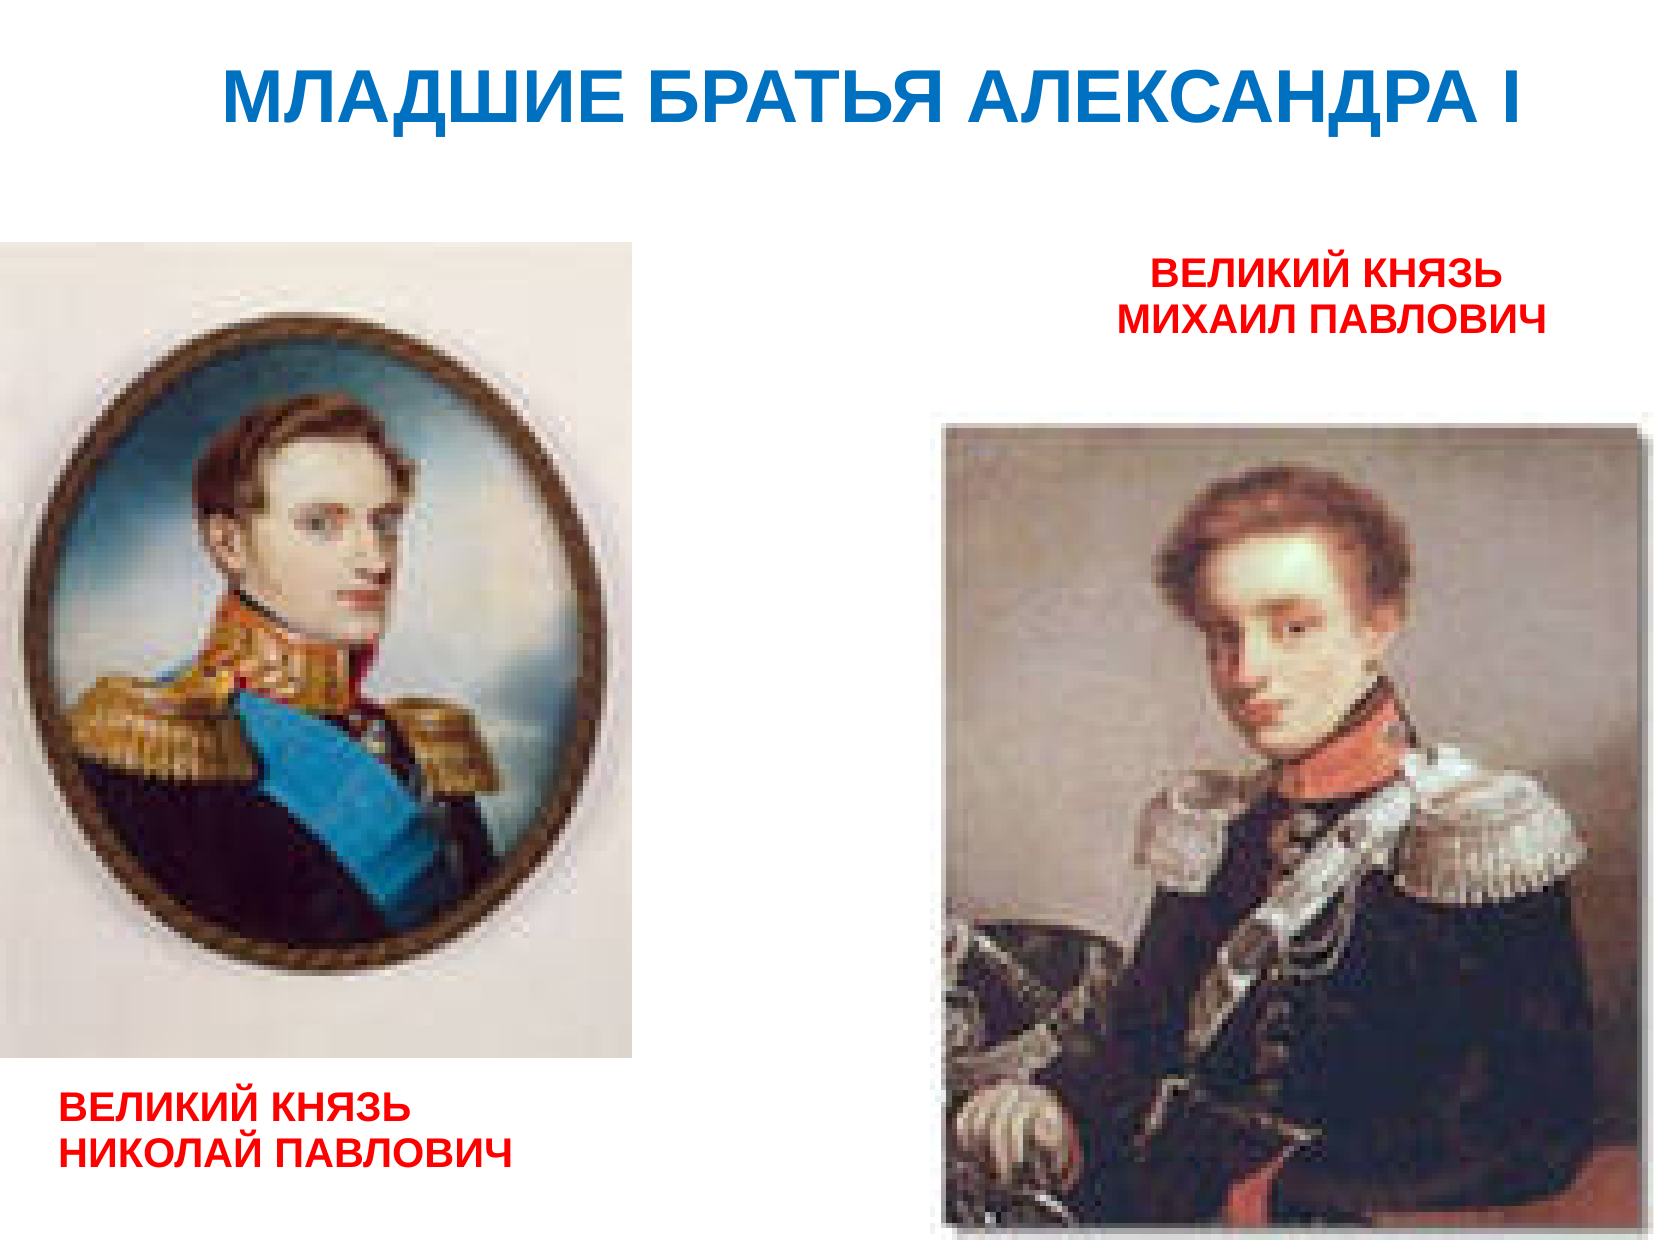

МЛАДШИЕ БРАТЬЯ АЛЕКСАНДРА I
ВЕЛИКИЙ КНЯЗЬ
МИХАИЛ ПАВЛОВИЧ
ВЕЛИКИЙ КНЯЗЬ
НИКОЛАЙ ПАВЛОВИЧ